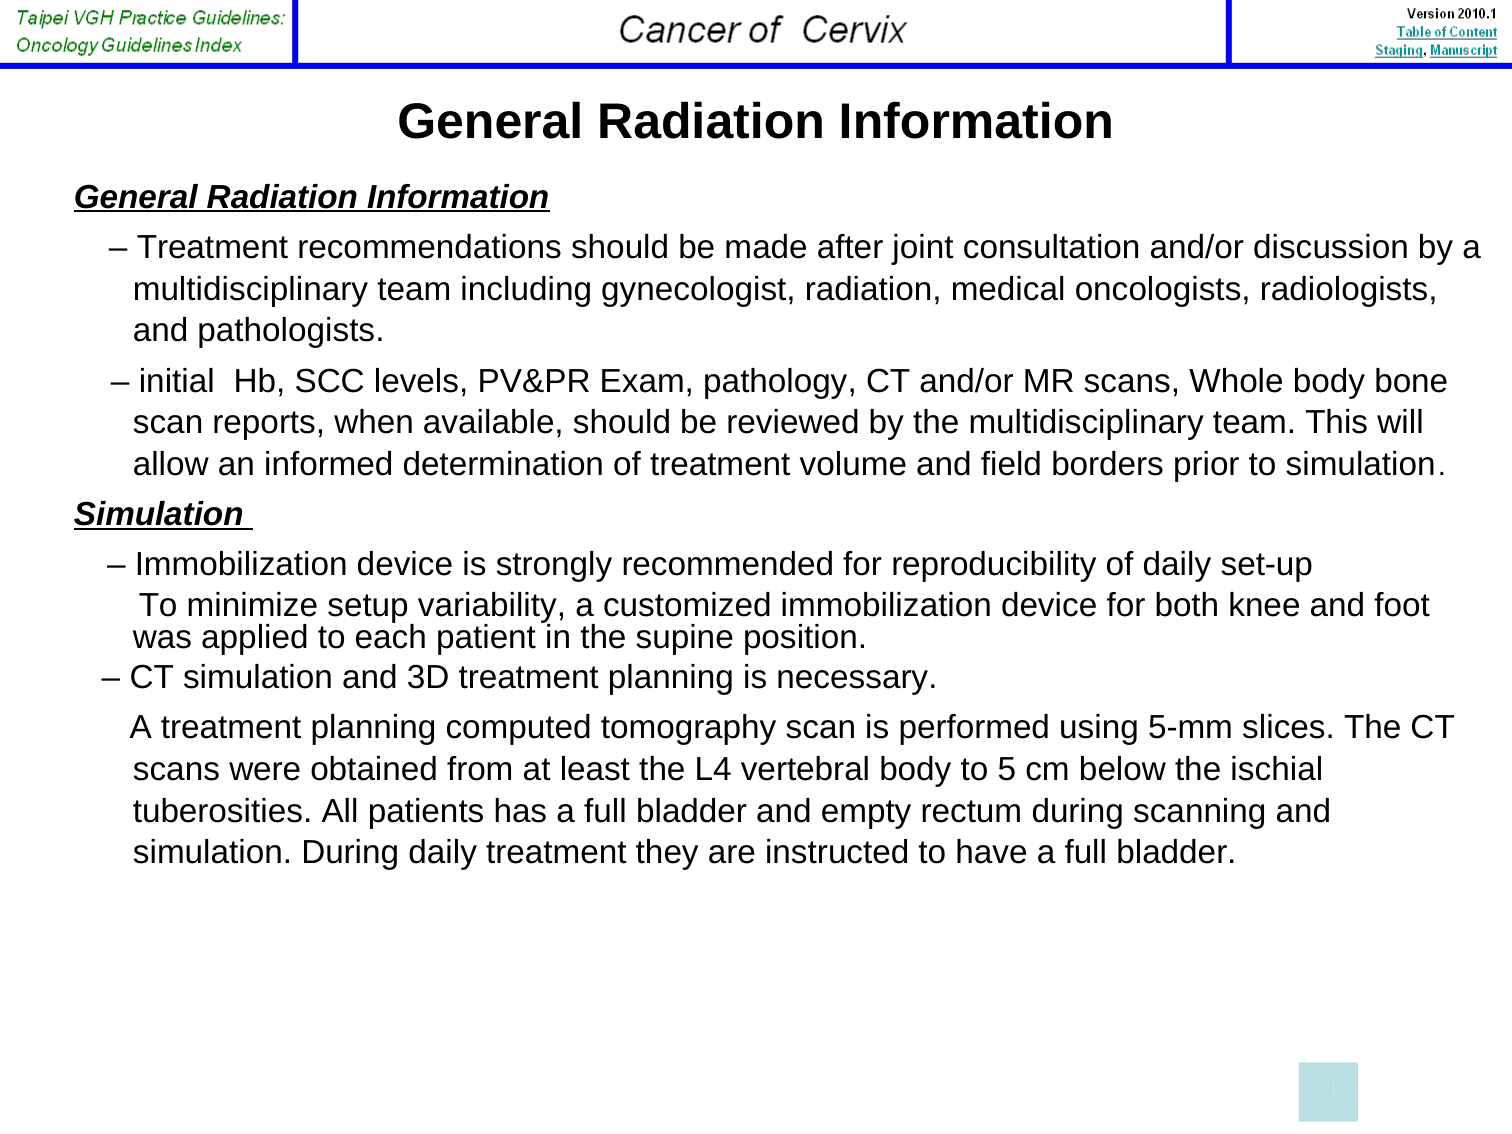

# General Radiation Information
General Radiation Information
 – Treatment recommendations should be made after joint consultation and/or discussion by a multidisciplinary team including gynecologist, radiation, medical oncologists, radiologists, and pathologists.
 – initial Hb, SCC levels, PV&PR Exam, pathology, CT and/or MR scans, Whole body bone scan reports, when available, should be reviewed by the multidisciplinary team. This will allow an informed determination of treatment volume and field borders prior to simulation.
Simulation
 – Immobilization device is strongly recommended for reproducibility of daily set-up
 To minimize setup variability, a customized immobilization device for both knee and foot was applied to each patient in the supine position.
 – CT simulation and 3D treatment planning is necessary.
 A treatment planning computed tomography scan is performed using 5-mm slices. The CT scans were obtained from at least the L4 vertebral body to 5 cm below the ischial tuberosities. All patients has a full bladder and empty rectum during scanning and simulation. During daily treatment they are instructed to have a full bladder.